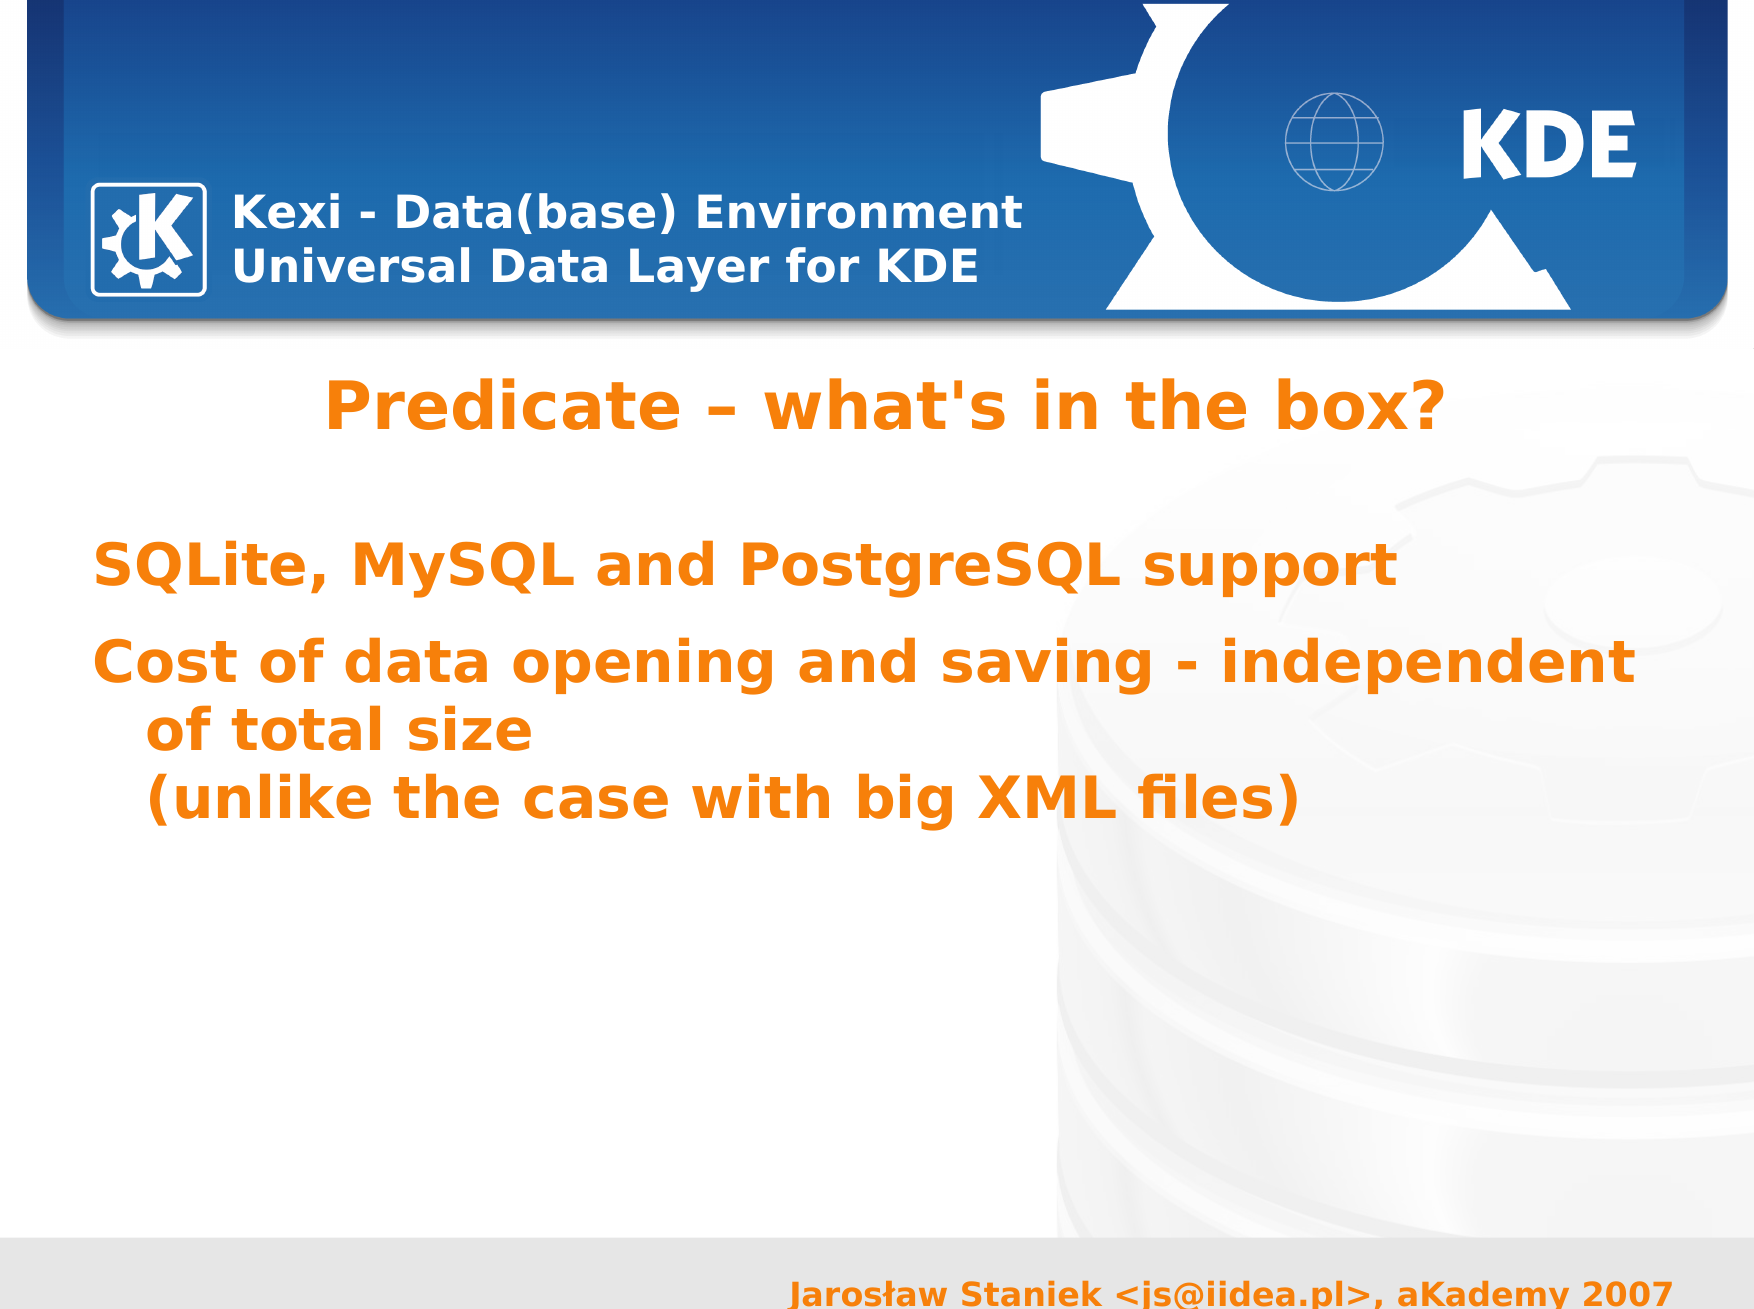

# Predicate – what's in the box?
SQLite, MySQL and PostgreSQL support
Cost of data opening and saving - independent of total size
(unlike the case with big XML files)